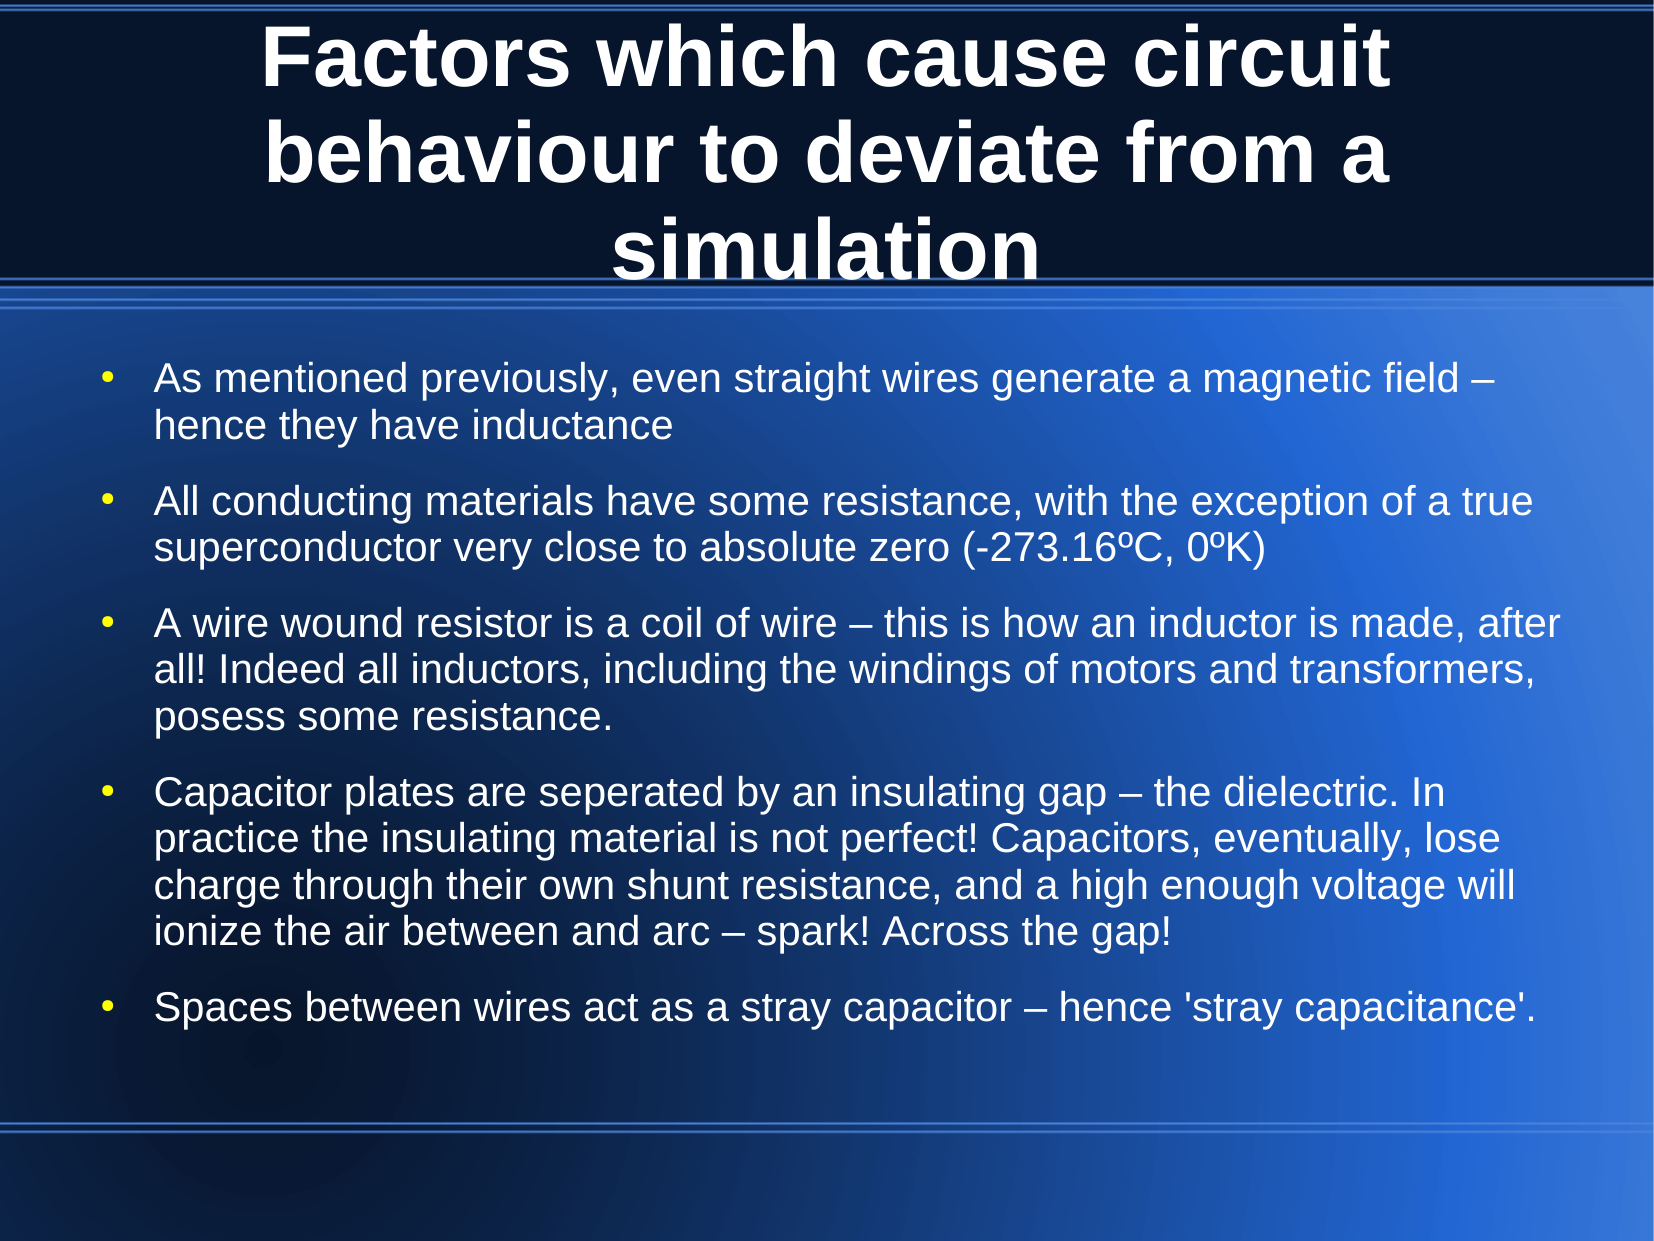

# Factors which cause circuit behaviour to deviate from a simulation
As mentioned previously, even straight wires generate a magnetic field – hence they have inductance
All conducting materials have some resistance, with the exception of a true superconductor very close to absolute zero (-273.16ºC, 0ºK)
A wire wound resistor is a coil of wire – this is how an inductor is made, after all! Indeed all inductors, including the windings of motors and transformers, posess some resistance.
Capacitor plates are seperated by an insulating gap – the dielectric. In practice the insulating material is not perfect! Capacitors, eventually, lose charge through their own shunt resistance, and a high enough voltage will ionize the air between and arc – spark! Across the gap!
Spaces between wires act as a stray capacitor – hence 'stray capacitance'.